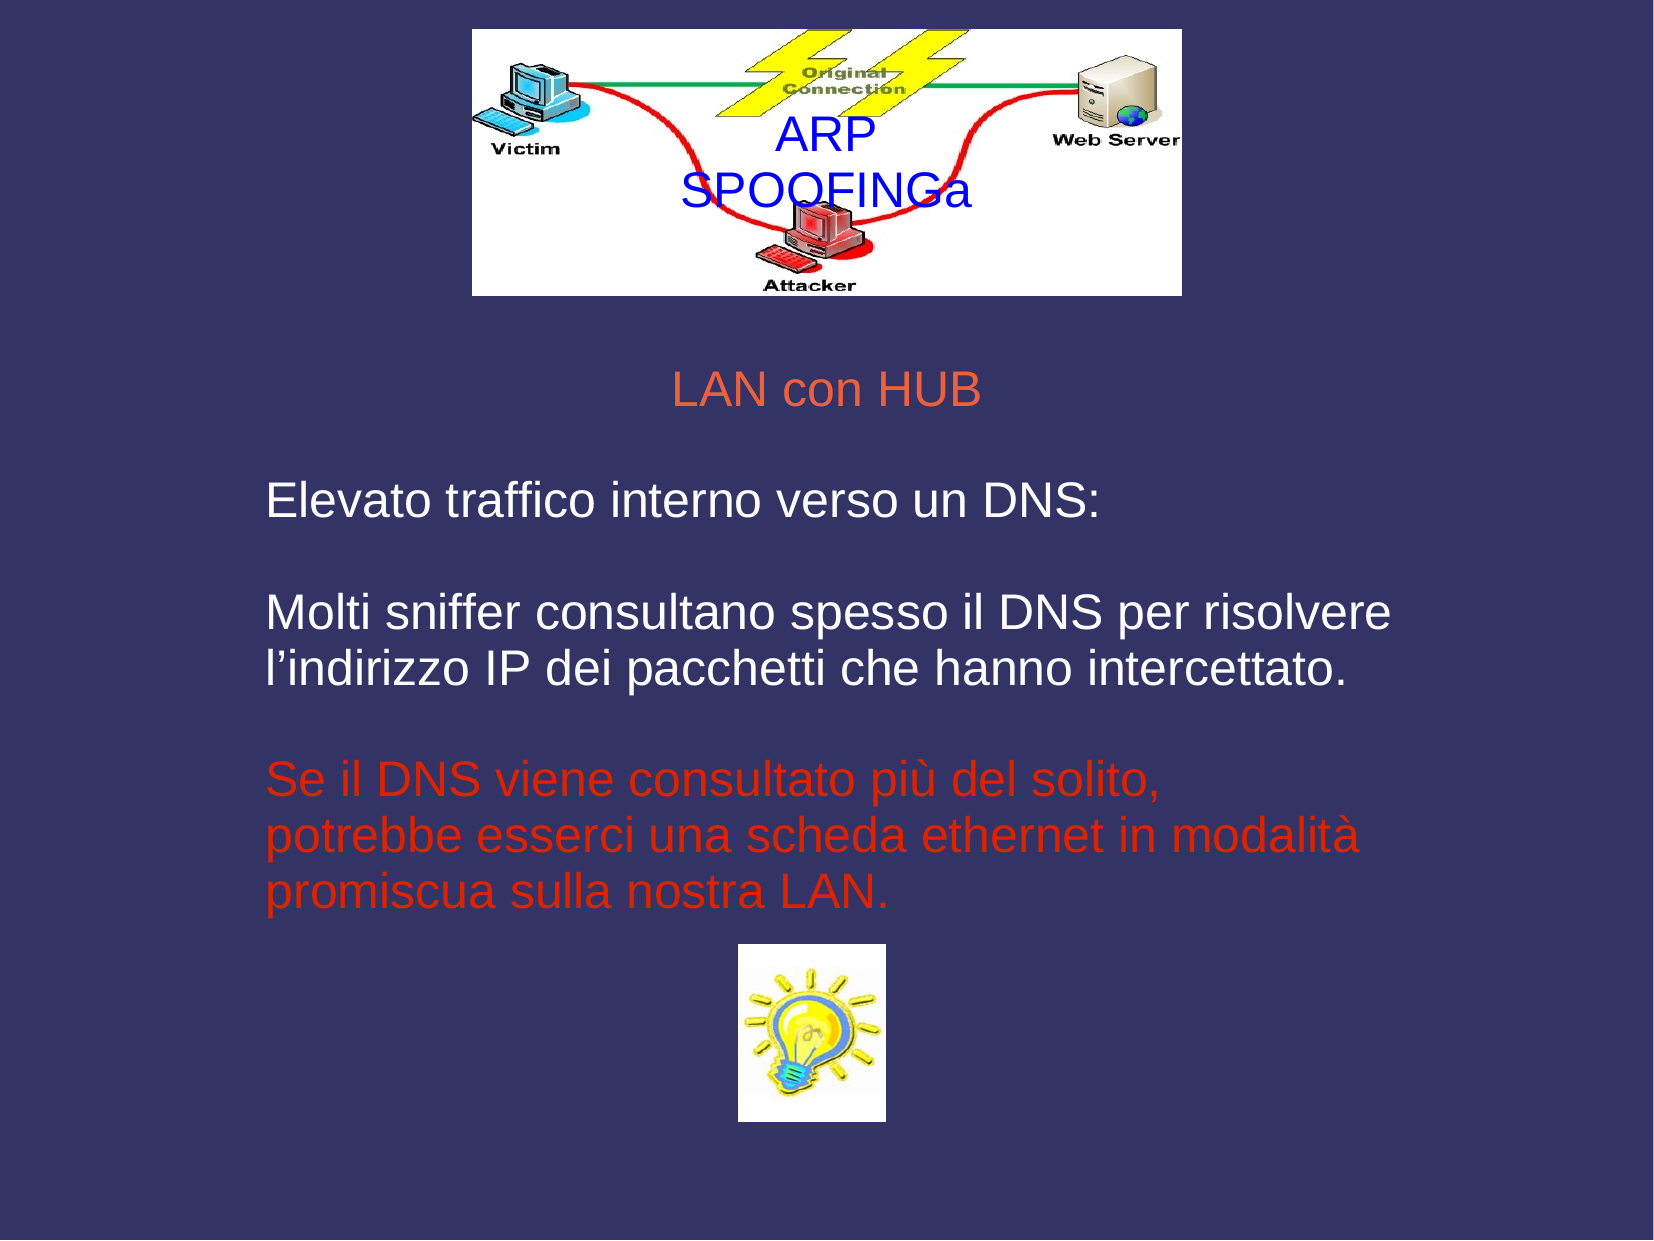

ARP
SPOOFINGa
 LAN con HUB
Elevato traffico interno verso un DNS:
Molti sniffer consultano spesso il DNS per risolvere
l’indirizzo IP dei pacchetti che hanno intercettato.
Se il DNS viene consultato più del solito,
potrebbe esserci una scheda ethernet in modalità
promiscua sulla nostra LAN.